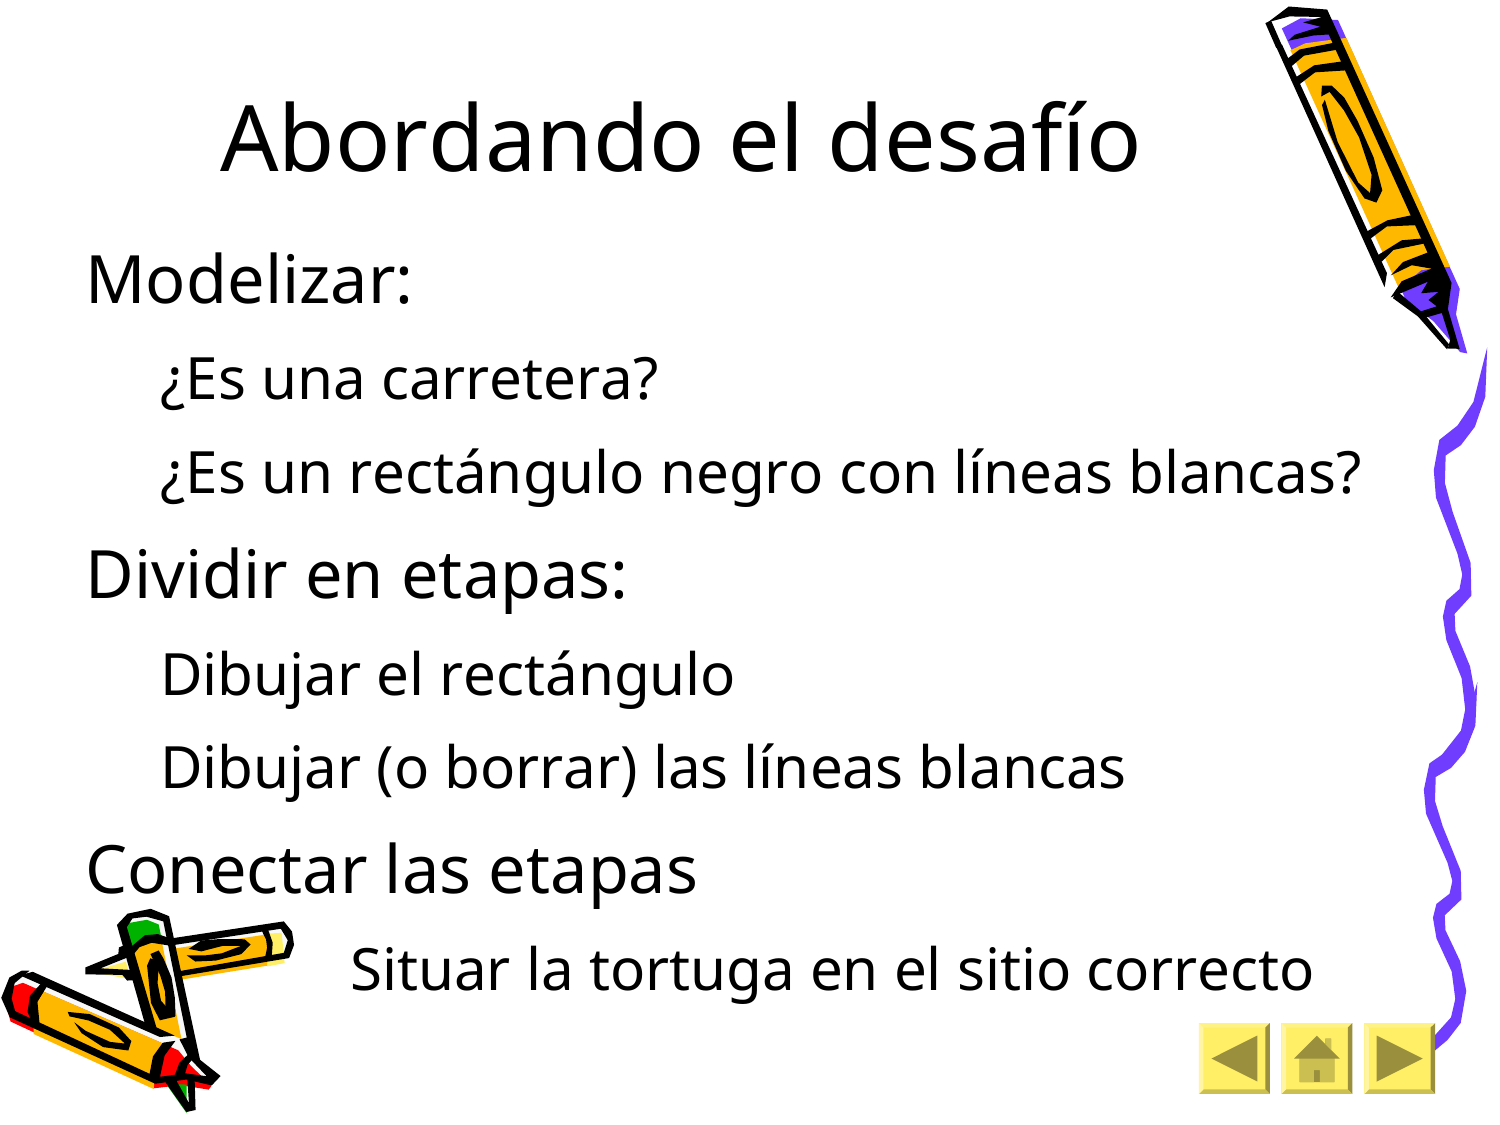

# Abordando el desafío
Modelizar:
¿Es una carretera?
¿Es un rectángulo negro con líneas blancas?
Dividir en etapas:
Dibujar el rectángulo
Dibujar (o borrar) las líneas blancas
Conectar las etapas
Situar la tortuga en el sitio correcto